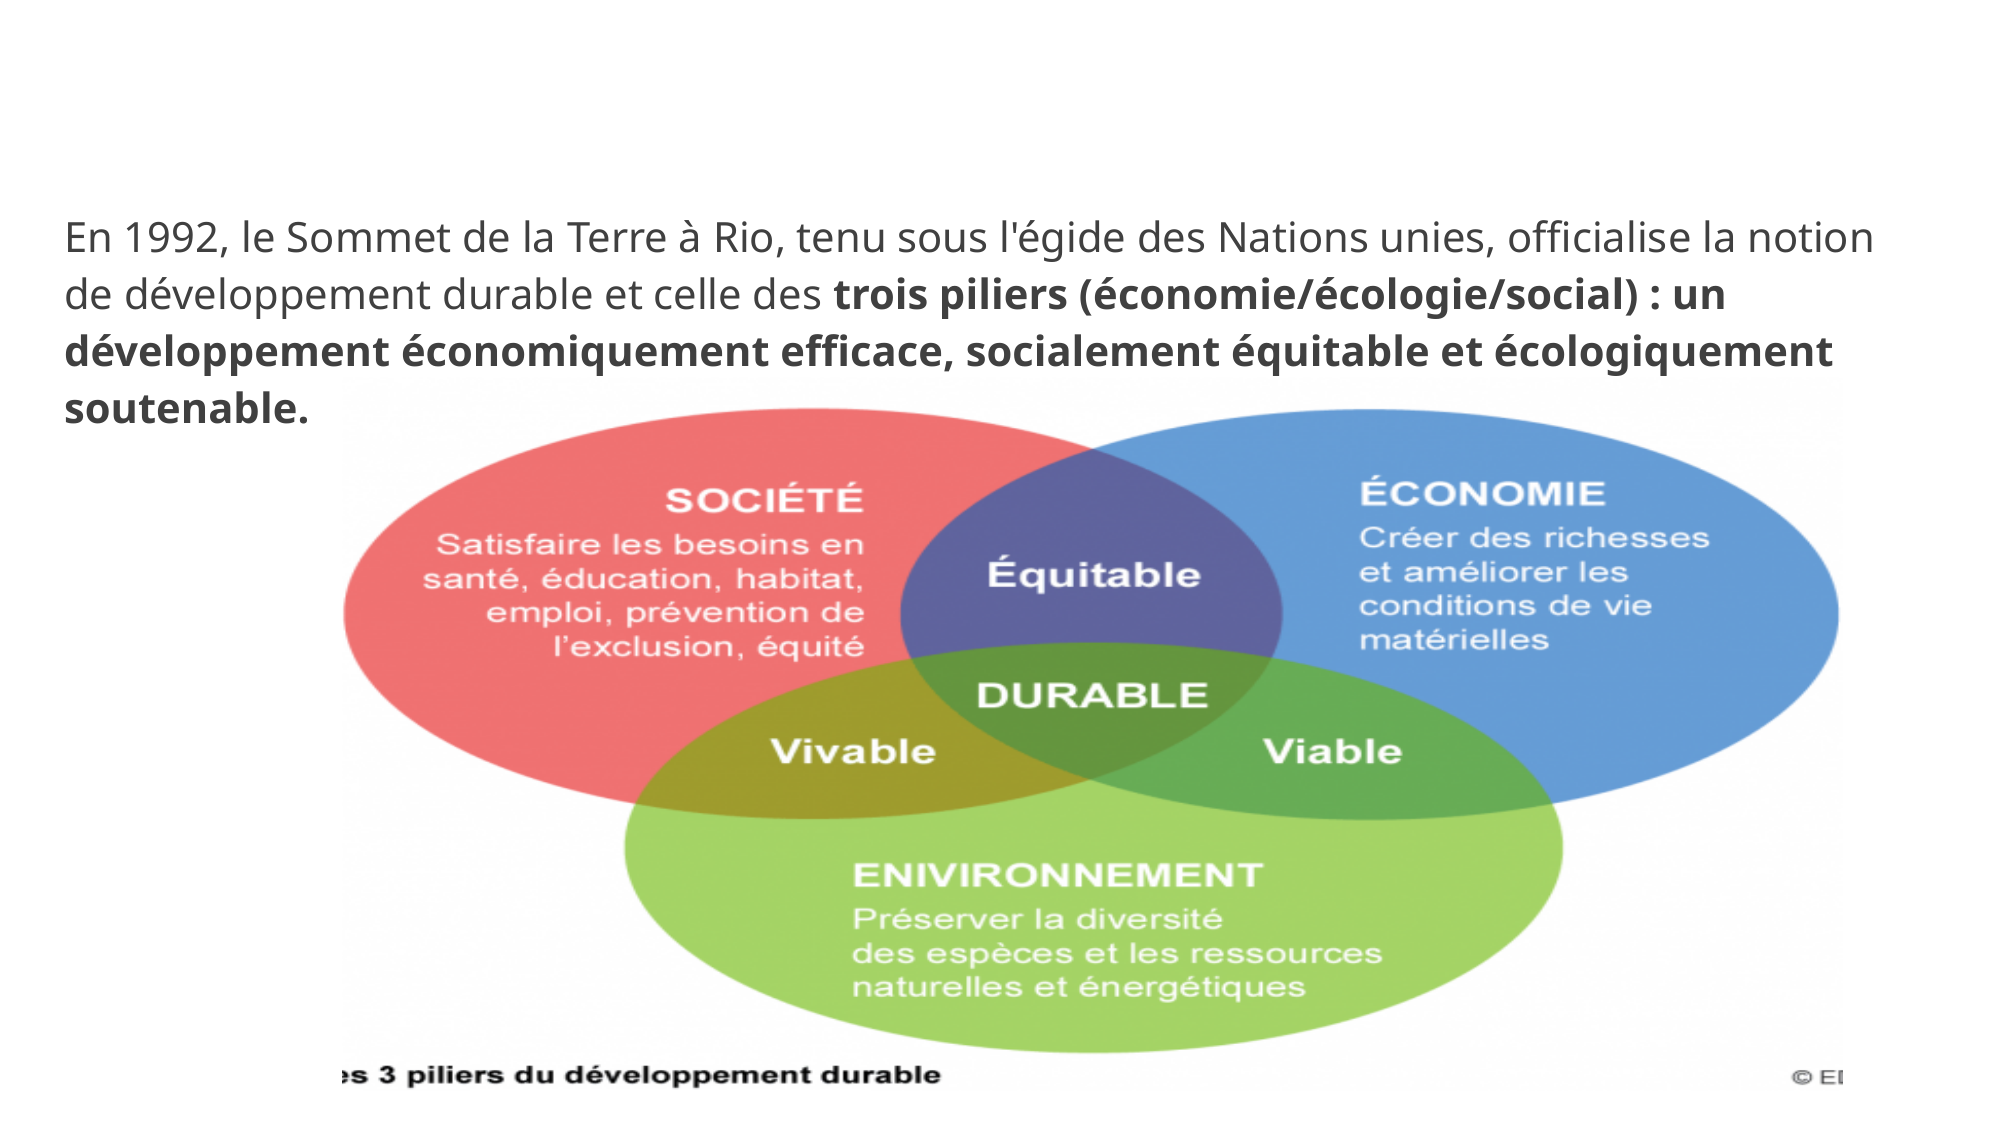

En 1992, le Sommet de la Terre à Rio, tenu sous l'égide des Nations unies, officialise la notion de développement durable et celle des trois piliers (économie/écologie/social) : un développement économiquement efficace, socialement équitable et écologiquement soutenable.